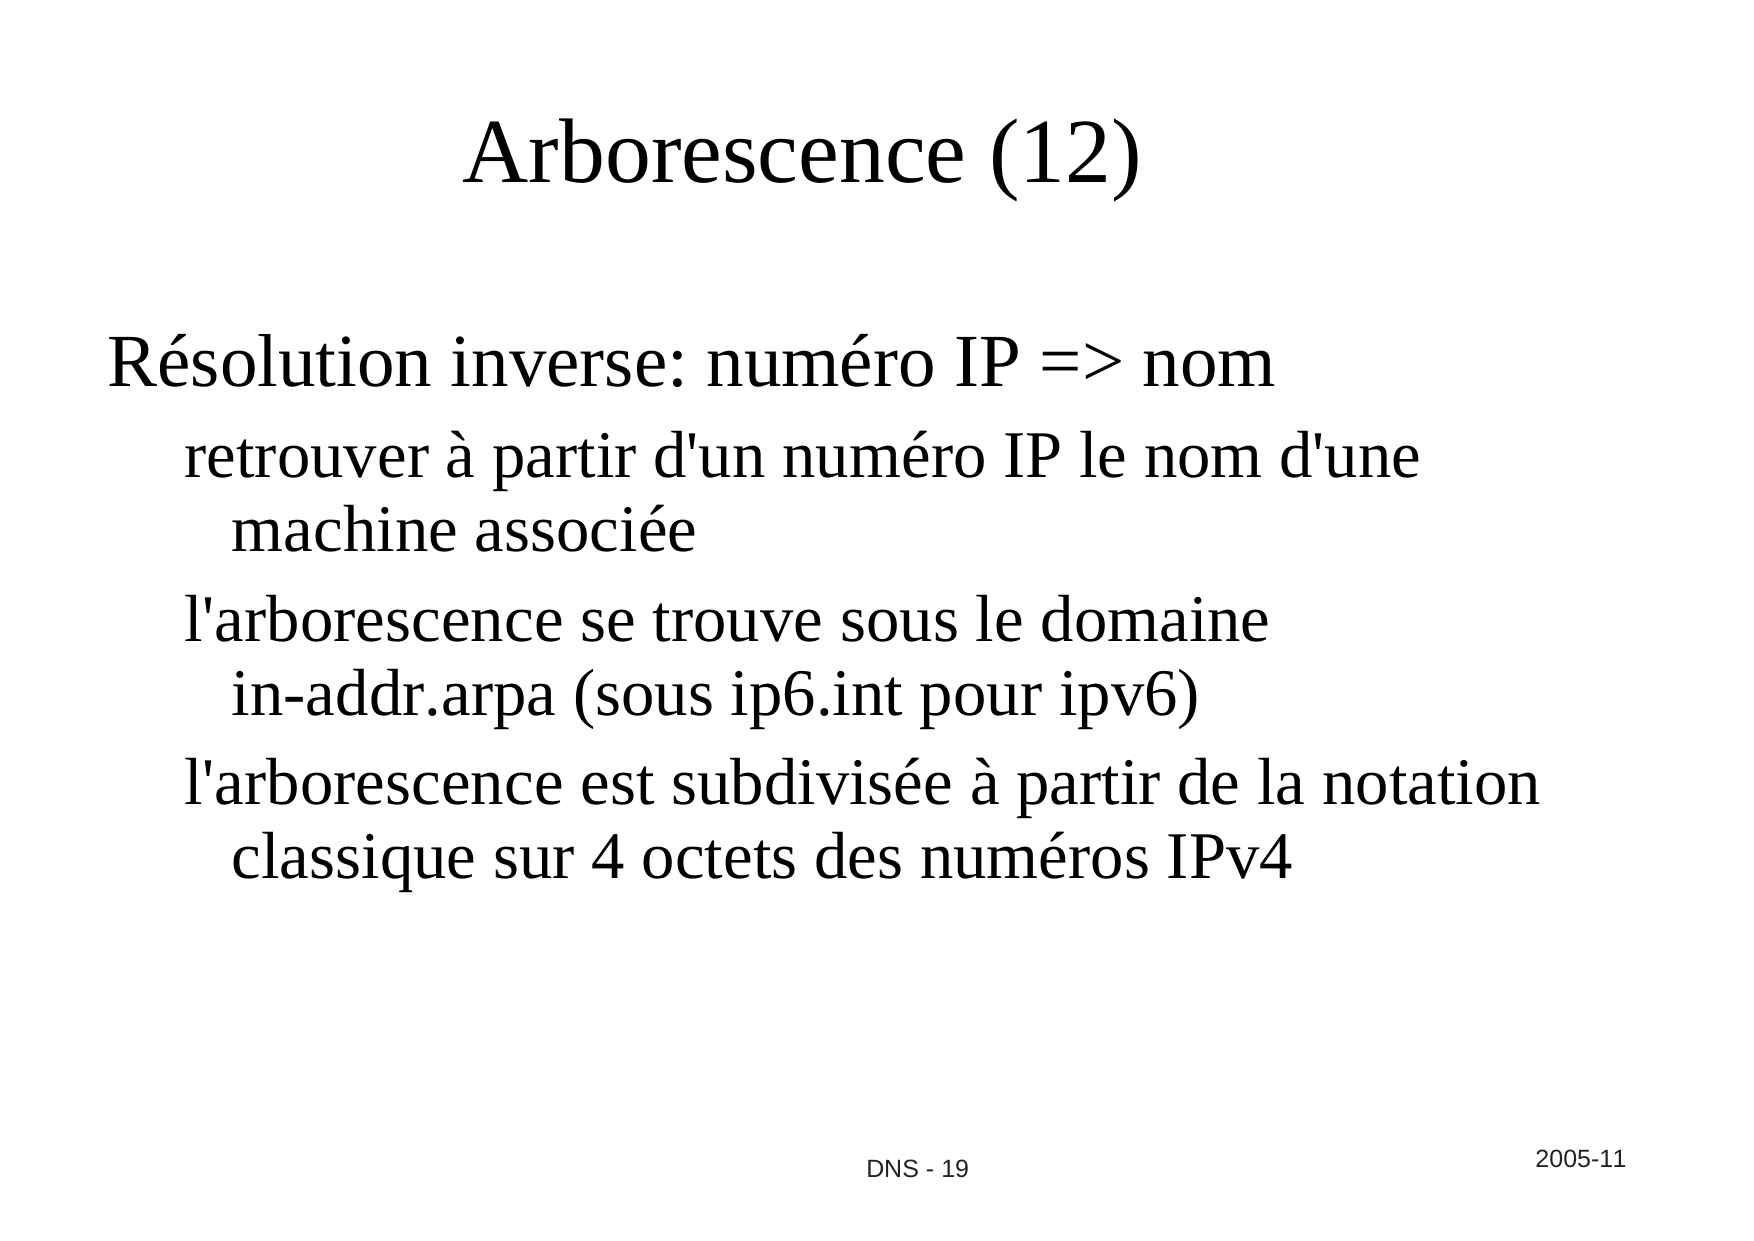

# Arborescence (12)
Résolution inverse: numéro IP => nom
retrouver à partir d'un numéro IP le nom d'une machine associée
l'arborescence se trouve sous le domaine
in-addr.arpa (sous ip6.int pour ipv6)
l'arborescence est subdivisée à partir de la notation classique sur 4 octets des numéros IPv4